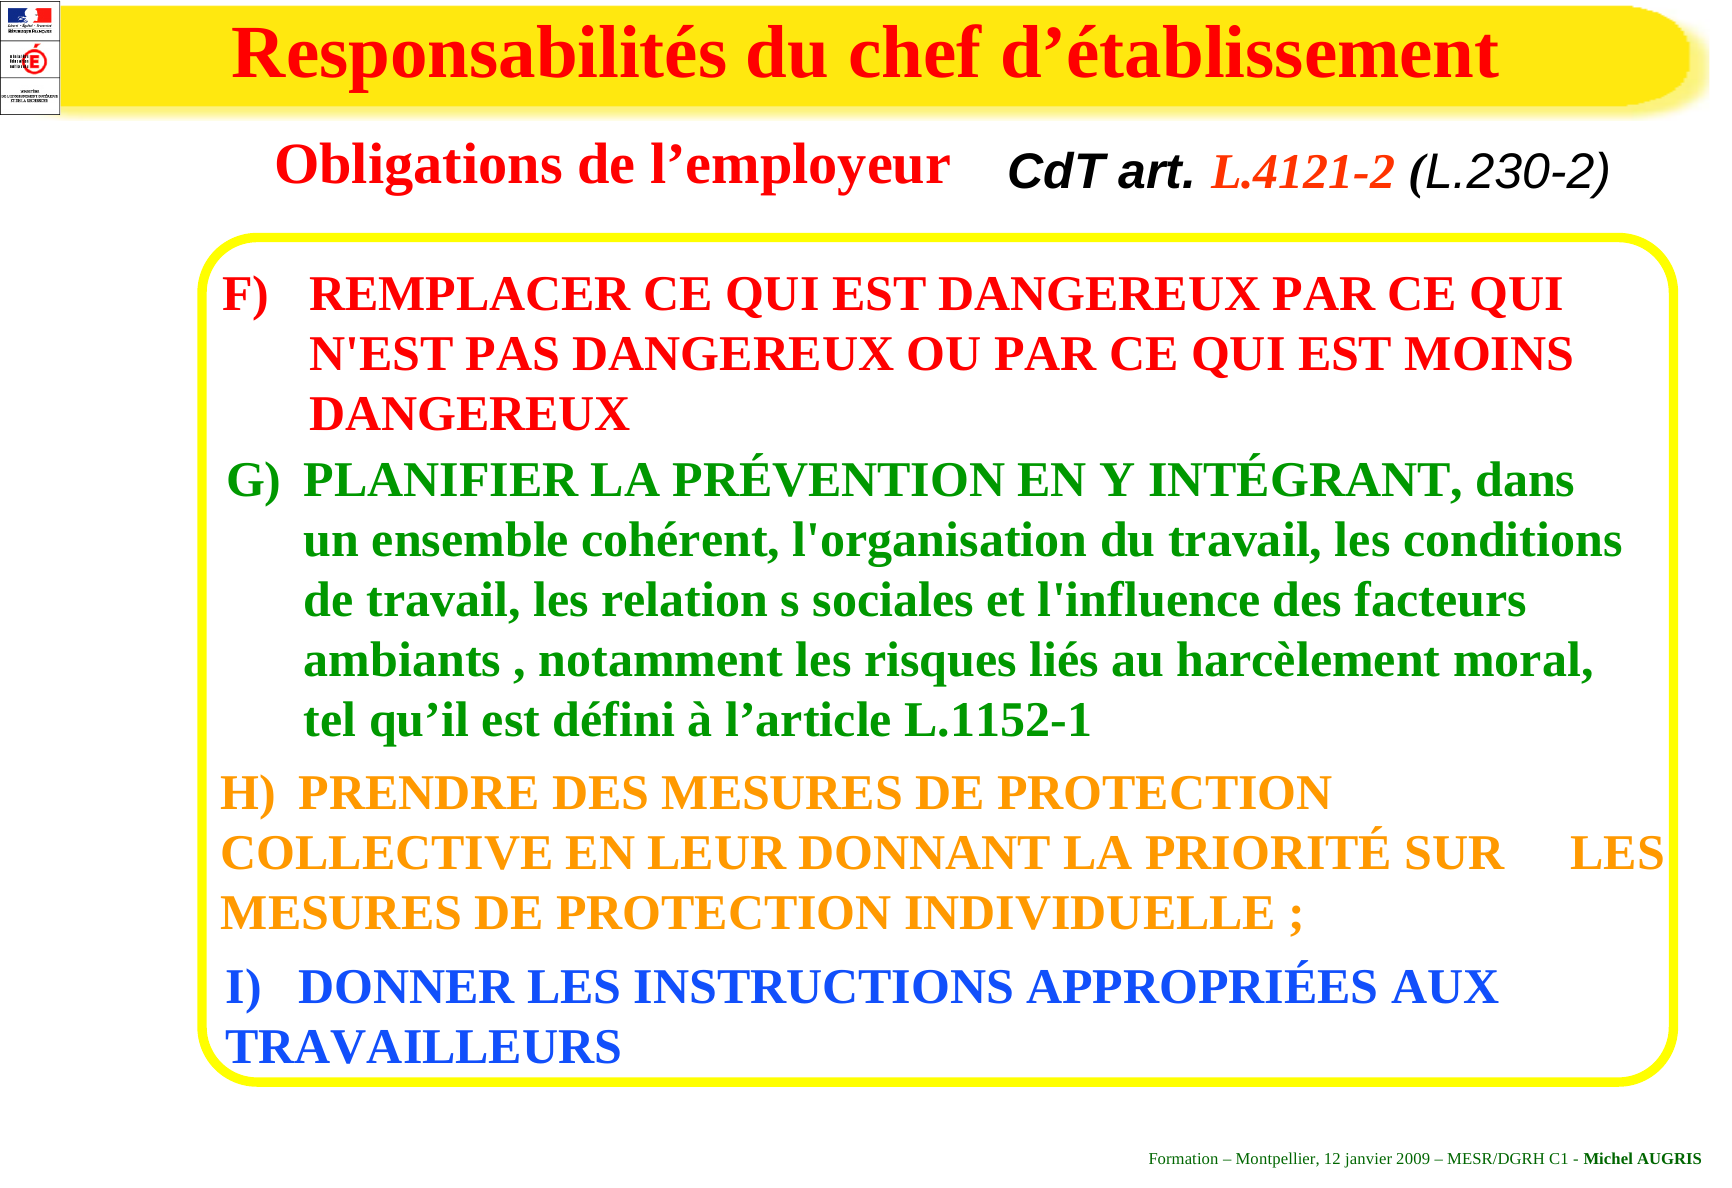

Responsabilités du chef d’établissement
Obligations de l’employeur
CdT art. L.4121-2 (L.230-2)
F)	REMPLACER CE QUI EST DANGEREUX PAR CE QUI 	N'EST PAS DANGEREUX OU PAR CE QUI EST MOINS 	DANGEREUX
G)	PLANIFIER LA PRÉVENTION EN Y INTÉGRANT, dans un ensemble cohérent, l'organisation du travail, les conditions de travail, les relation s sociales et l'influence des facteurs ambiants , notamment les risques liés au harcèlement moral, tel qu’il est défini à l’article L.1152-1
H)	PRENDRE DES MESURES DE PROTECTION 	COLLECTIVE EN LEUR DONNANT LA PRIORITÉ SUR 	LES MESURES DE PROTECTION INDIVIDUELLE ;
I) 	DONNER LES INSTRUCTIONS APPROPRIÉES AUX 	TRAVAILLEURS